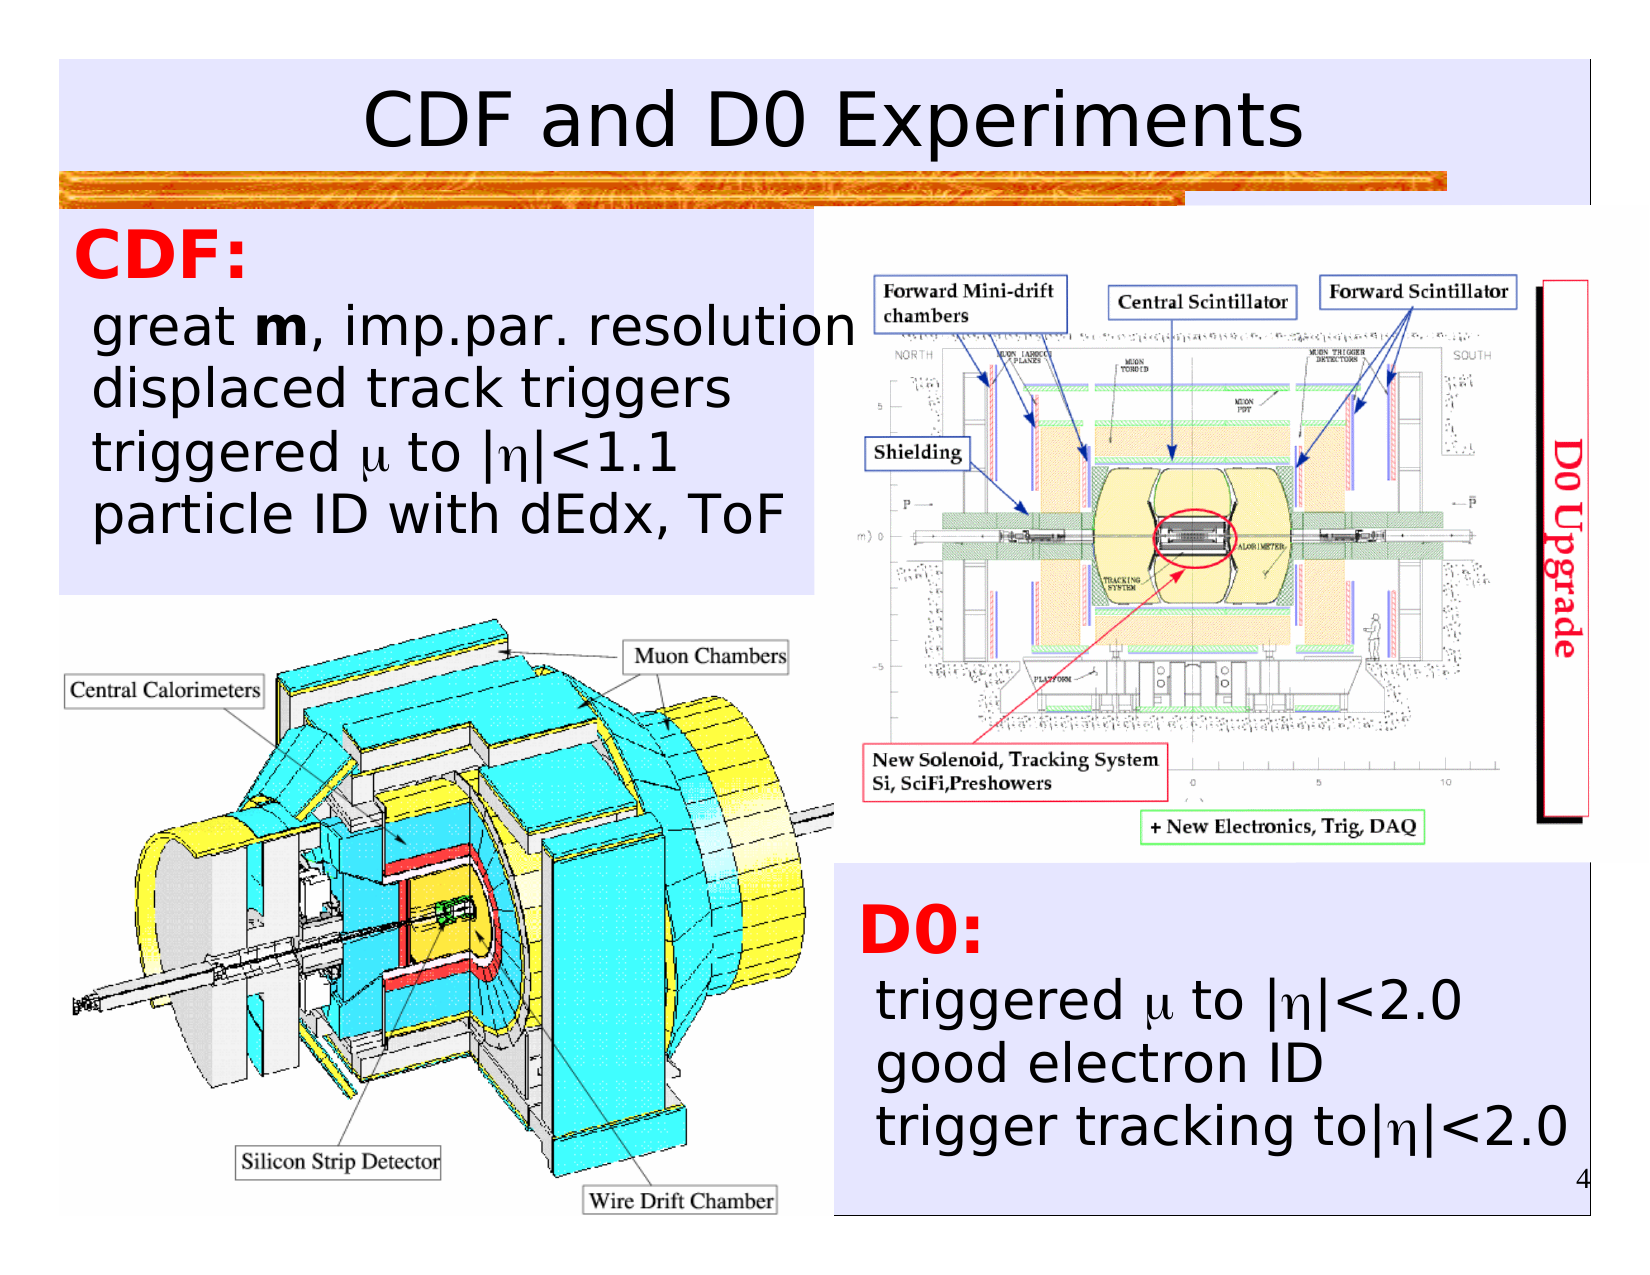

CDF and D0 Experiments
CDF:
 great m, imp.par. resolution
 displaced track triggers
 triggered m to |h|<1.1
 particle ID with dEdx, ToF
D0:
 triggered m to |h|<2.0
 good electron ID
 trigger tracking to|h|<2.0
4